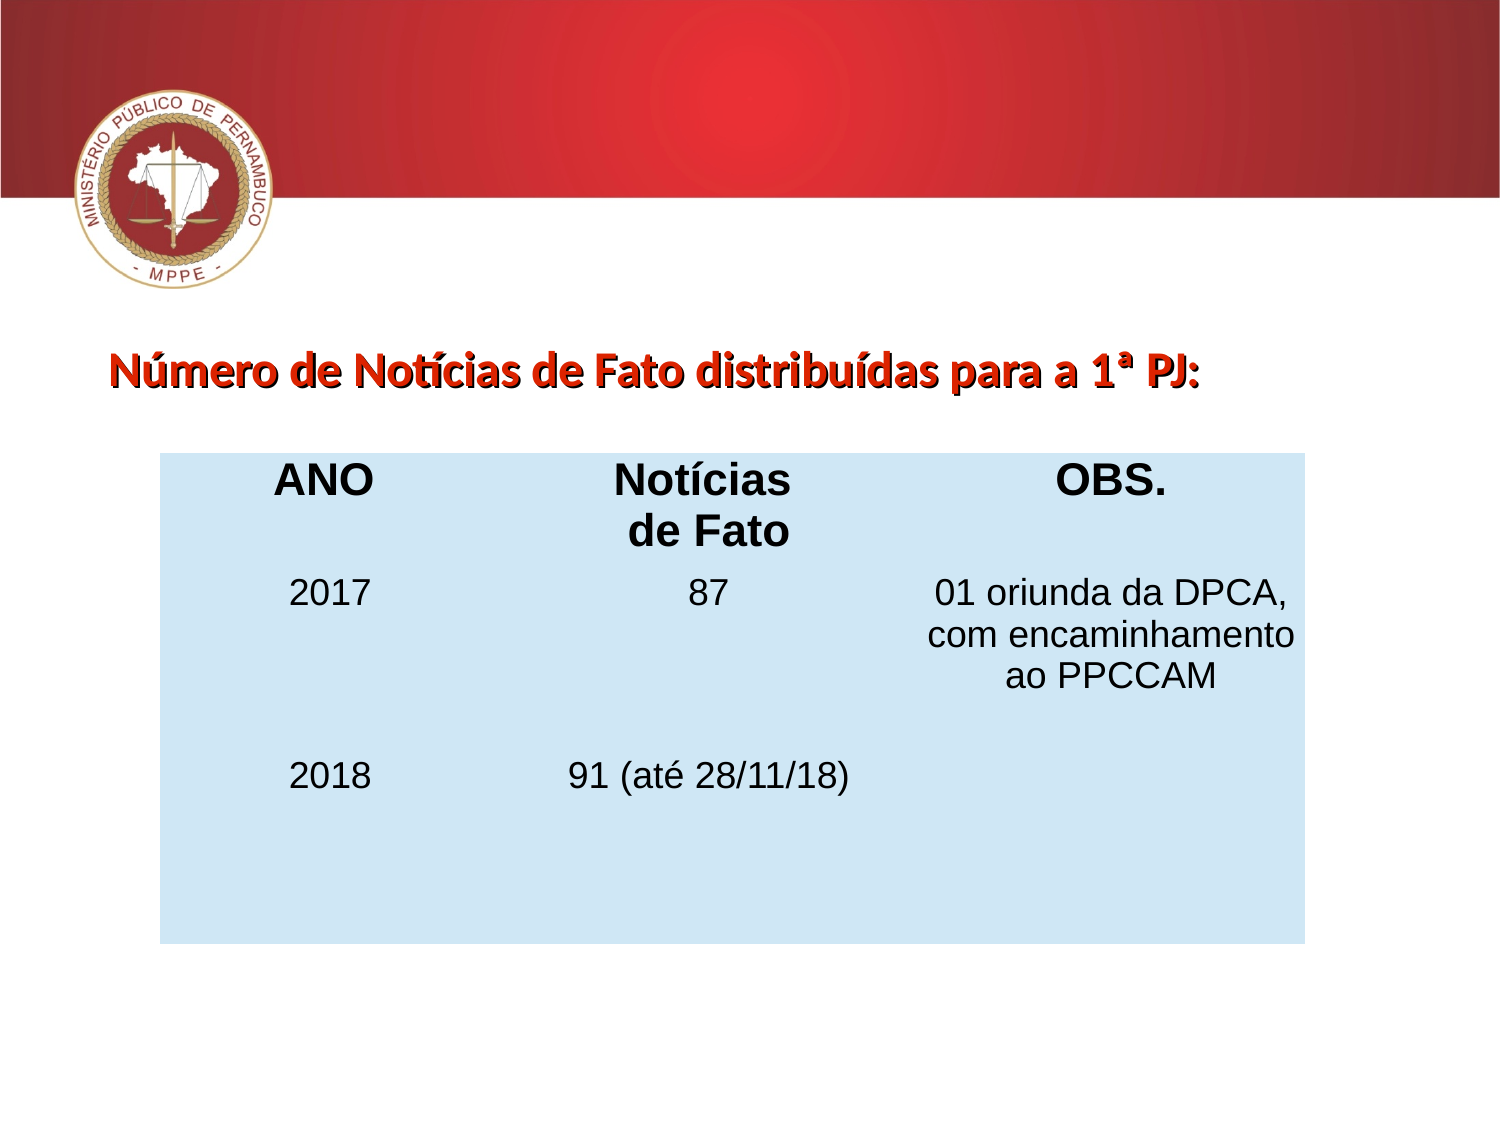

# Número de Notícias de Fato distribuídas para a 1ª PJ:
| ANO | Notícias de Fato | OBS. |
| --- | --- | --- |
| 2017 | 87 | 01 oriunda da DPCA, com encaminhamento ao PPCCAM |
| 2018 | 91 (até 28/11/18) | |